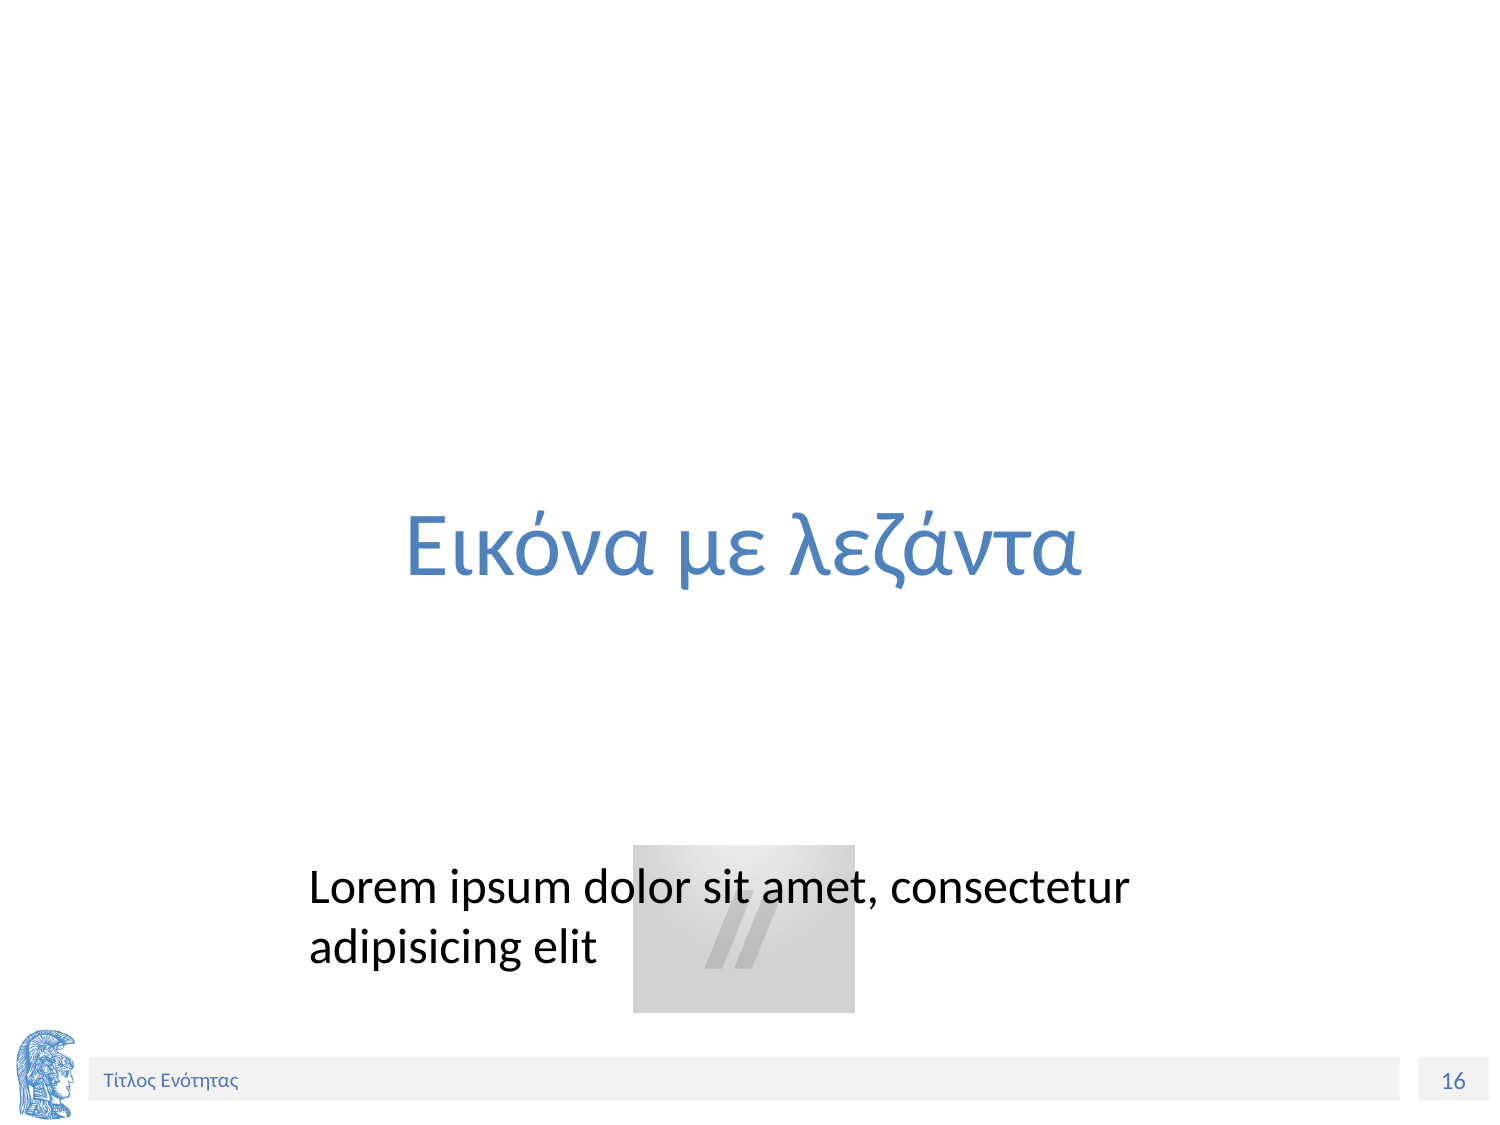

Εικόνα με λεζάντα
# Lorem ipsum dolor sit amet, consectetur adipisicing elit